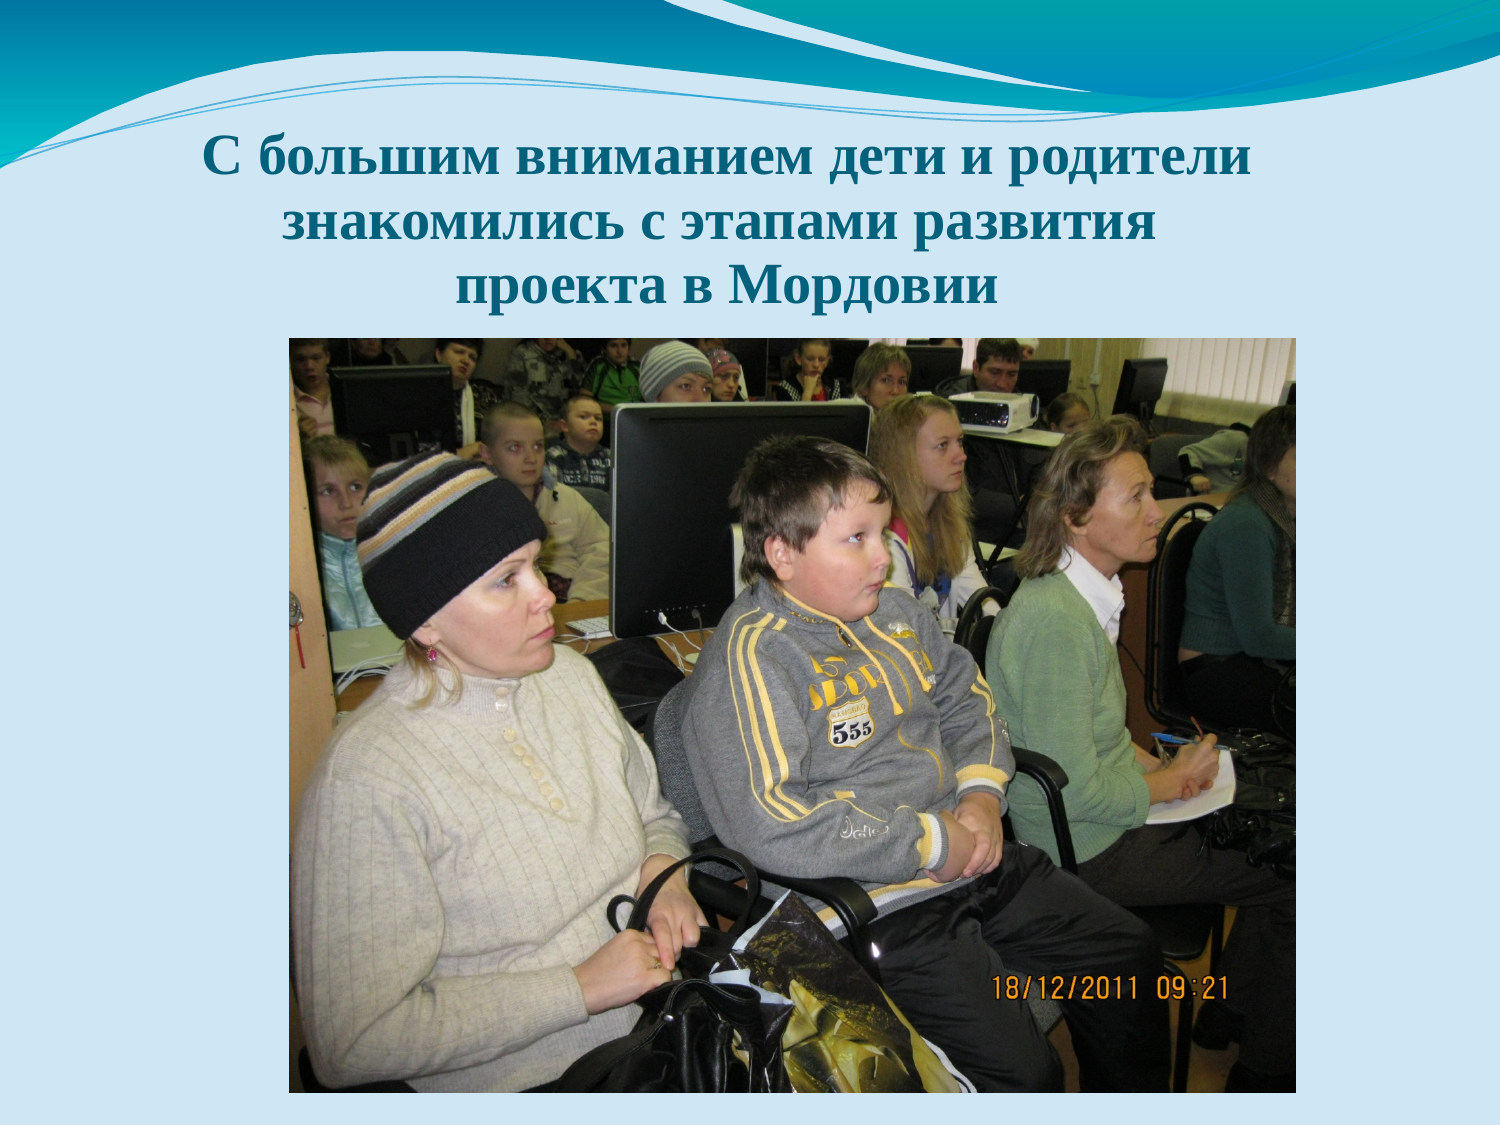

# С большим вниманием дети и родители знакомились с этапами развития проекта в Мордовии